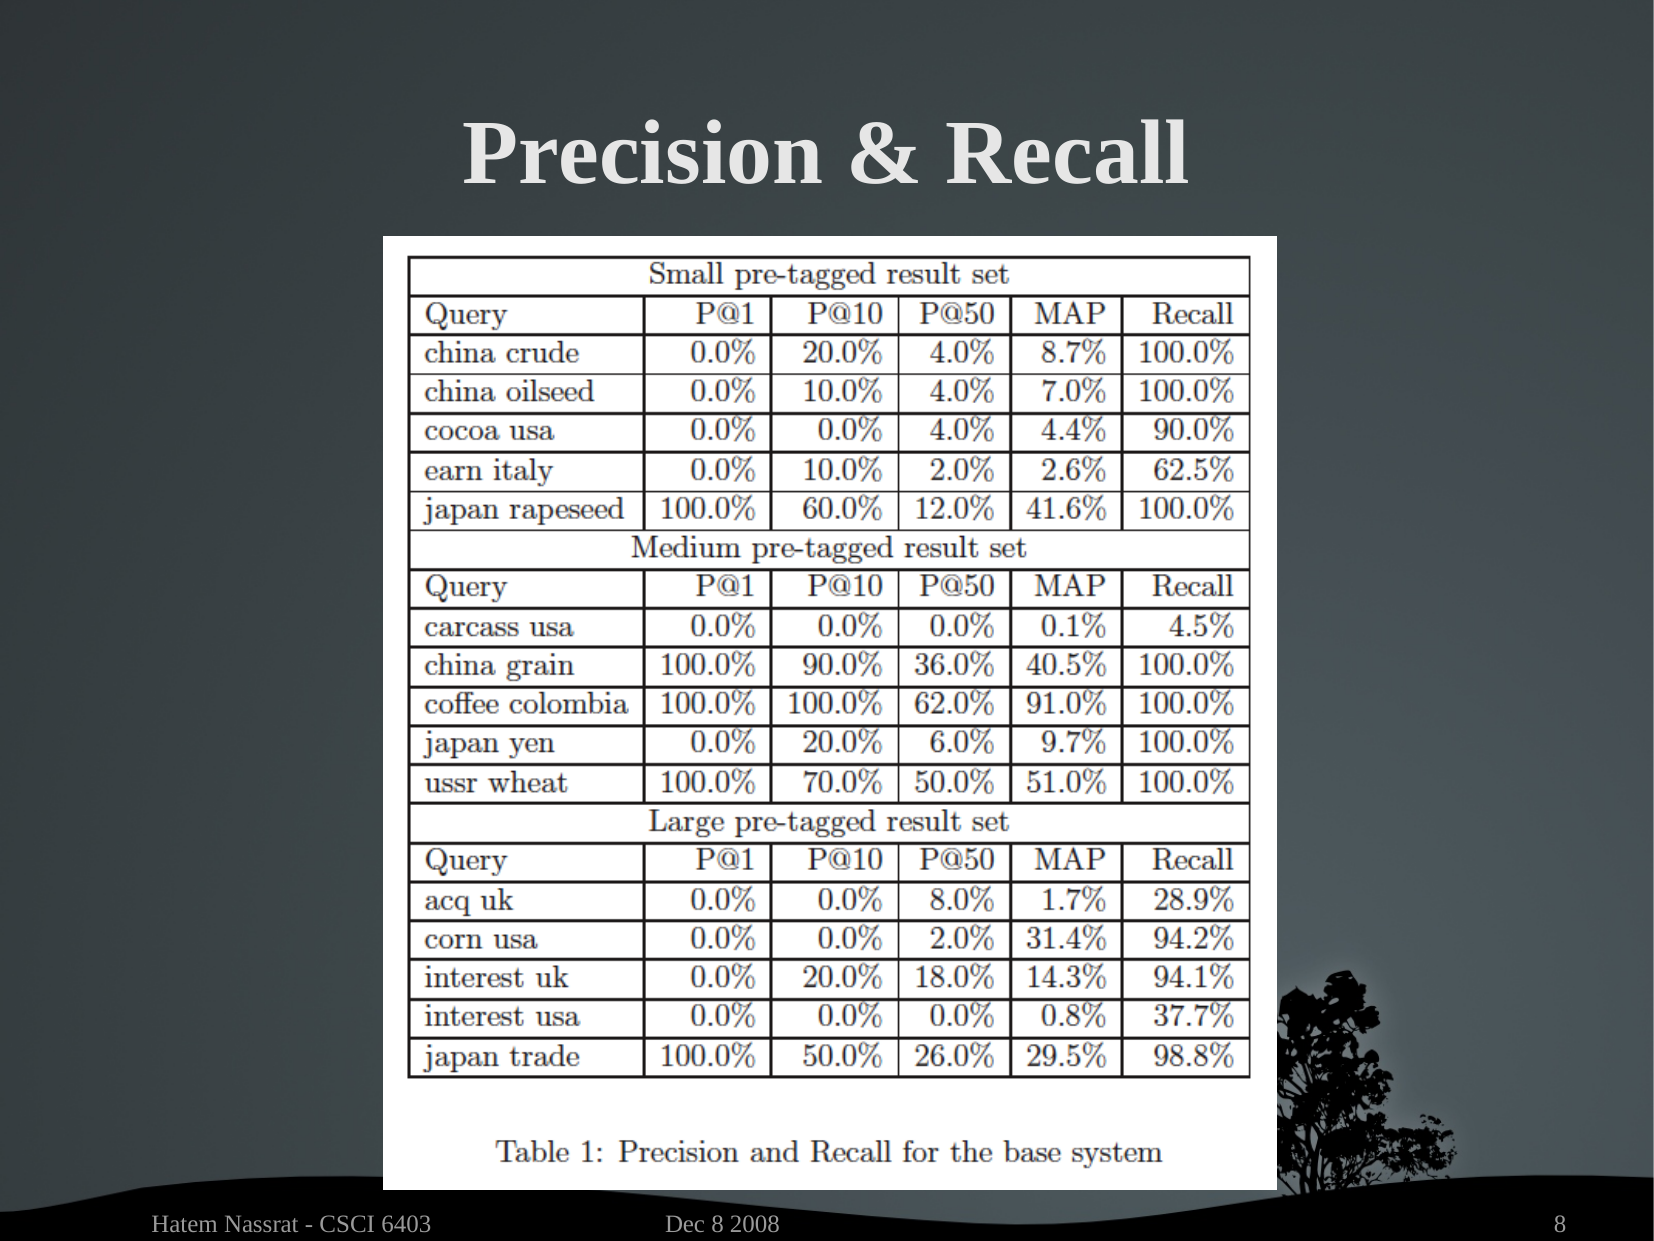

# Precision & Recall
Hatem Nassrat - CSCI 6403
Dec 8 2008
8